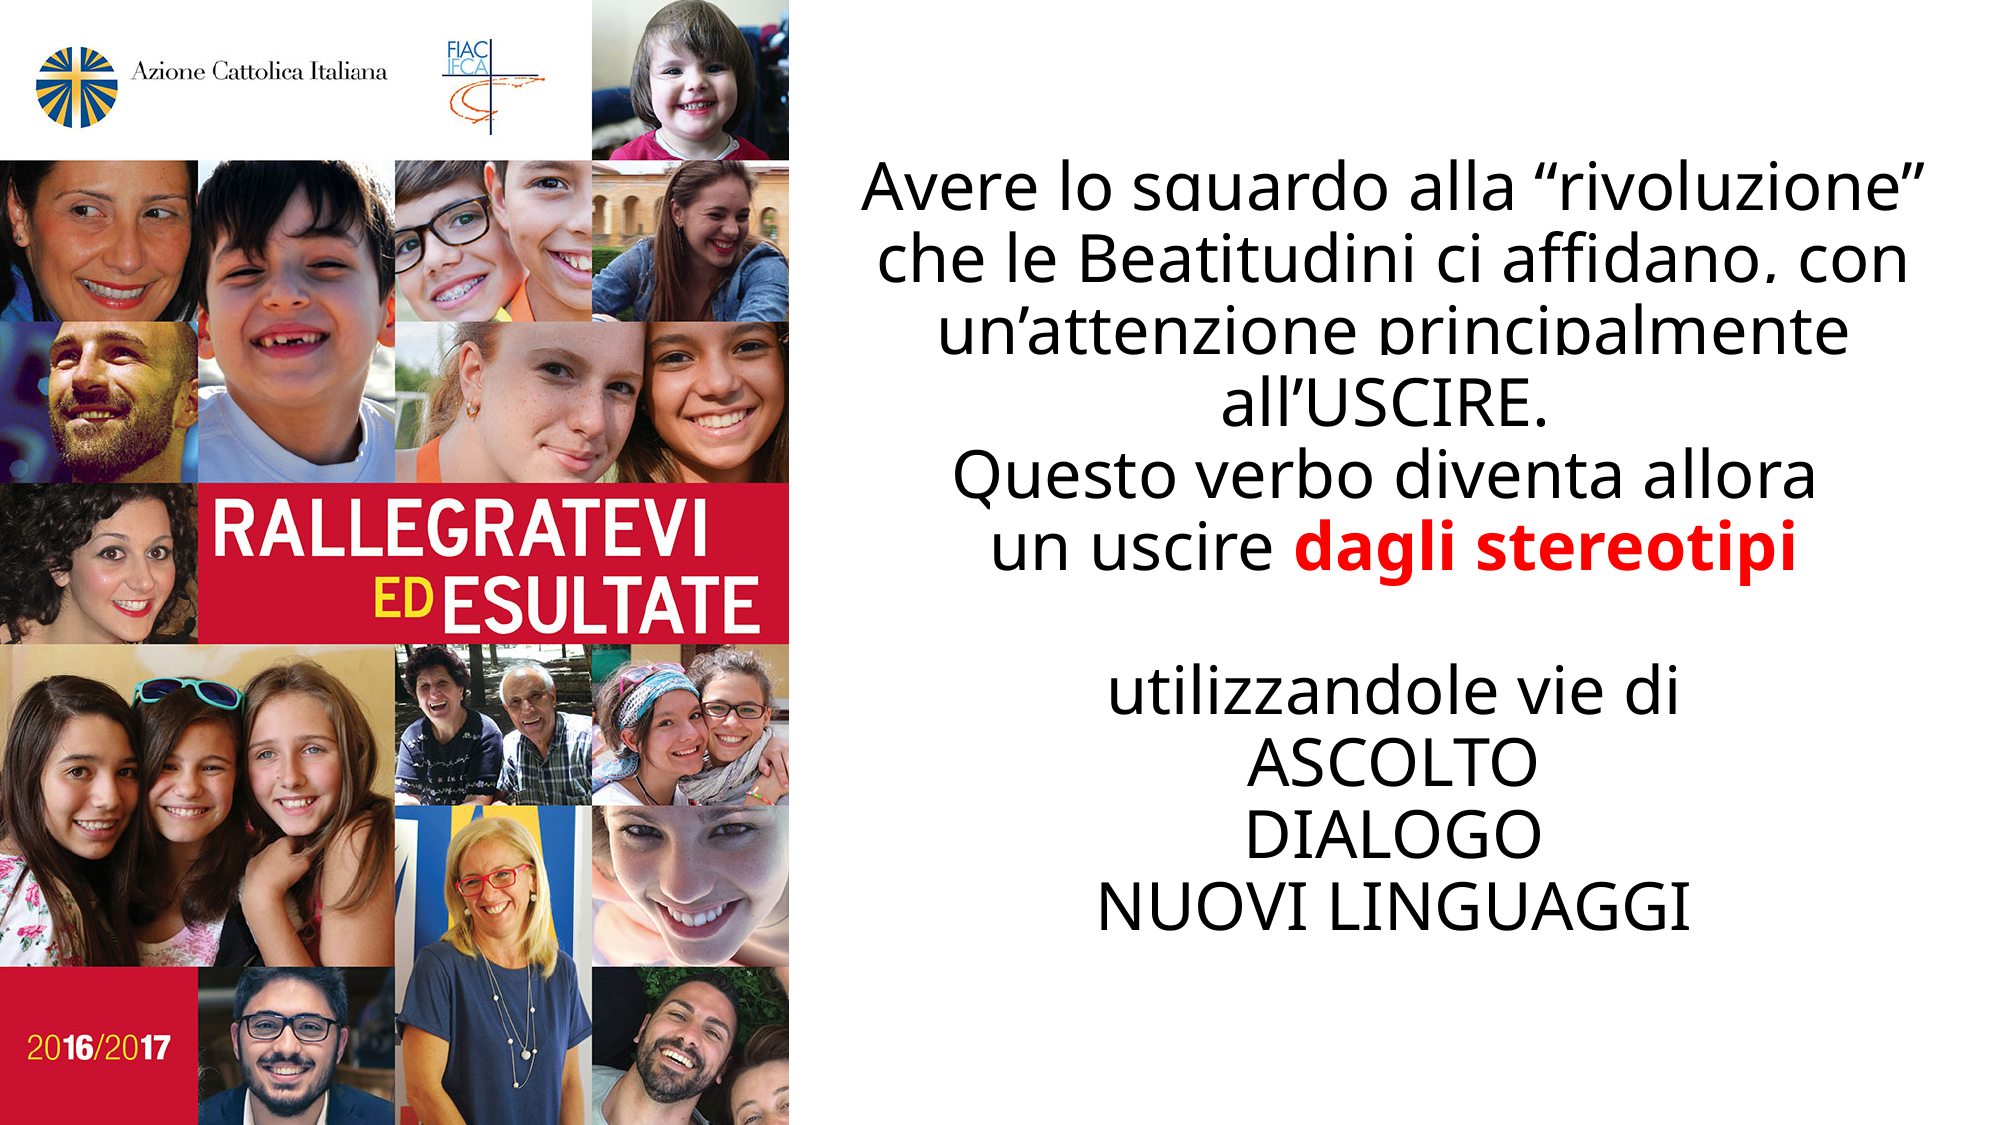

# Avere lo sguardo alla “rivoluzione” che le Beatitudini ci affidano, con un’attenzione principalmente all’USCIRE. Questo verbo diventa allora un uscire dagli stereotipi utilizzandole vie di ASCOLTO DIALOGO NUOVI LINGUAGGI